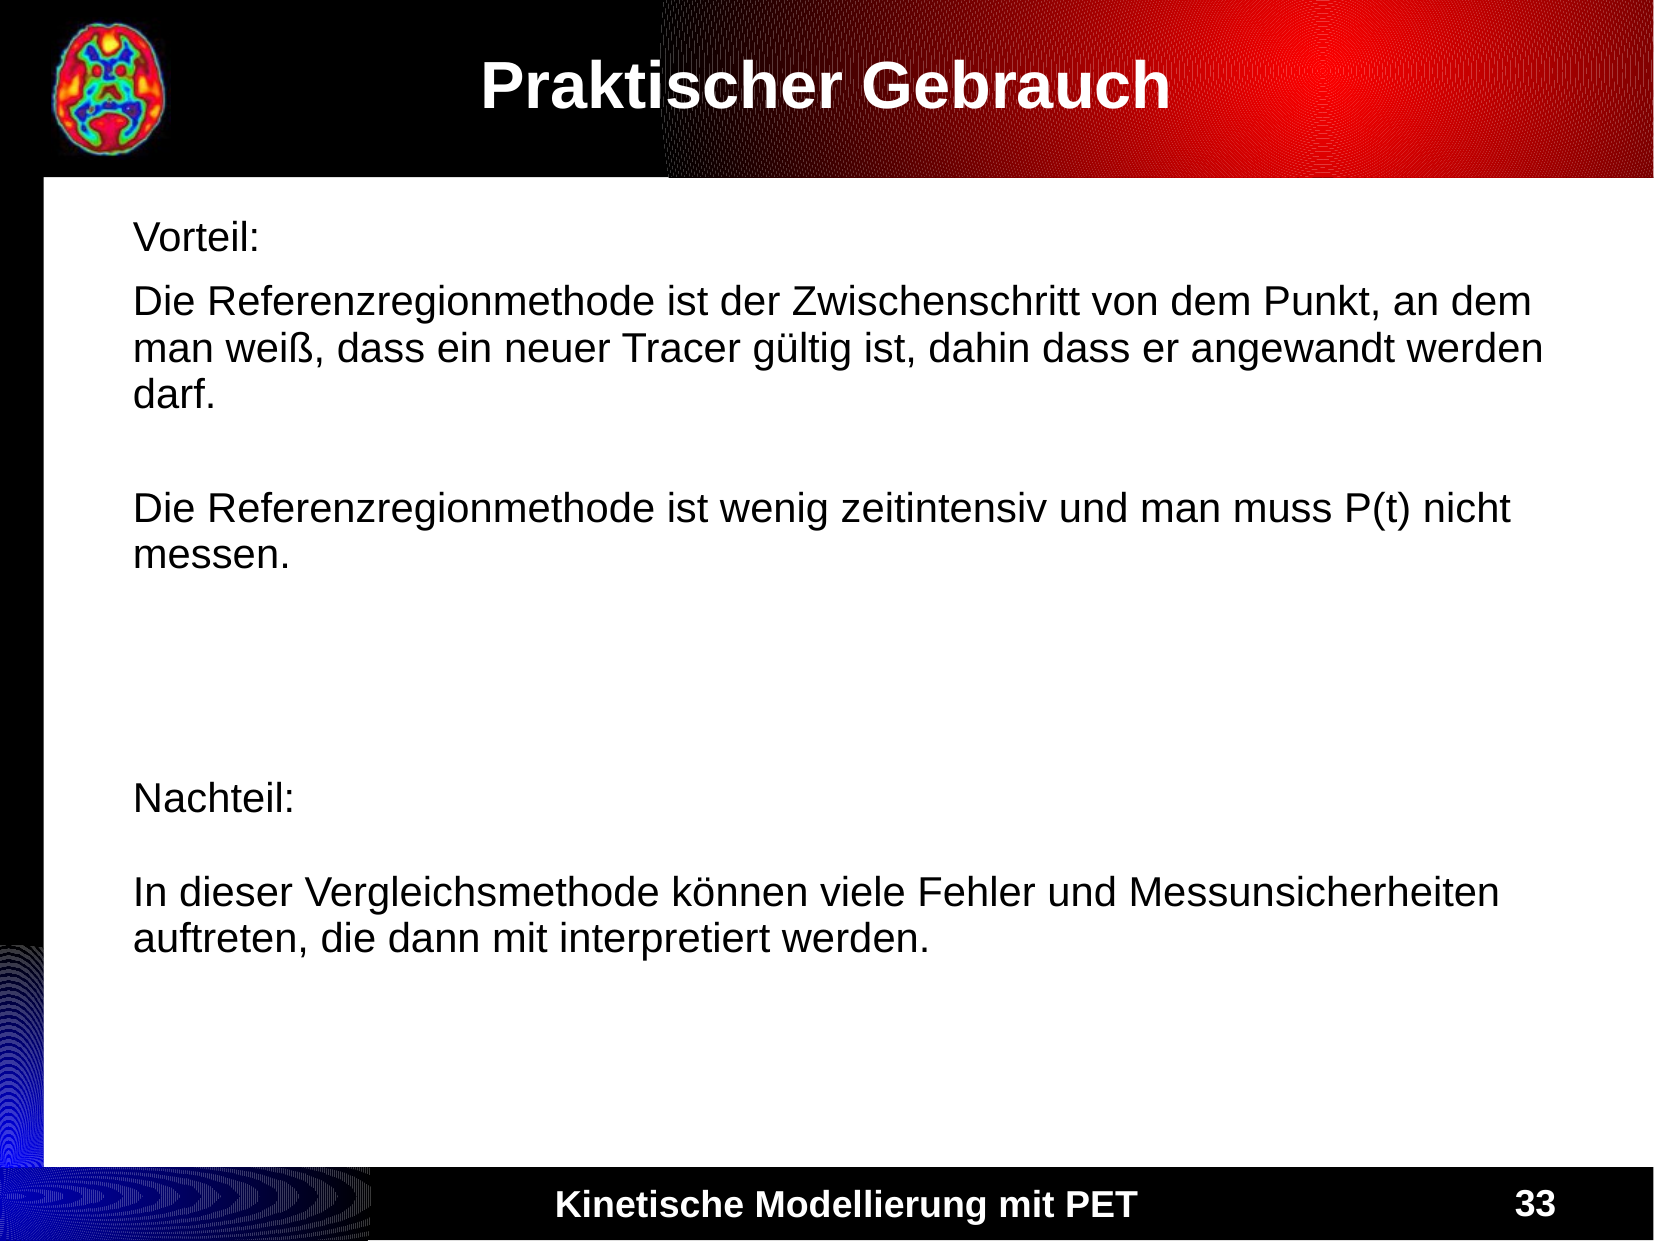

# Praktischer Gebrauch
Vorteil:
Die Referenzregionmethode ist der Zwischenschritt von dem Punkt, an dem man weiß, dass ein neuer Tracer gültig ist, dahin dass er angewandt werden darf.
Die Referenzregionmethode ist wenig zeitintensiv und man muss P(t) nicht messen.
Nachteil:
In dieser Vergleichsmethode können viele Fehler und Messunsicherheiten auftreten, die dann mit interpretiert werden.
Kinetische Modellierung mit PET